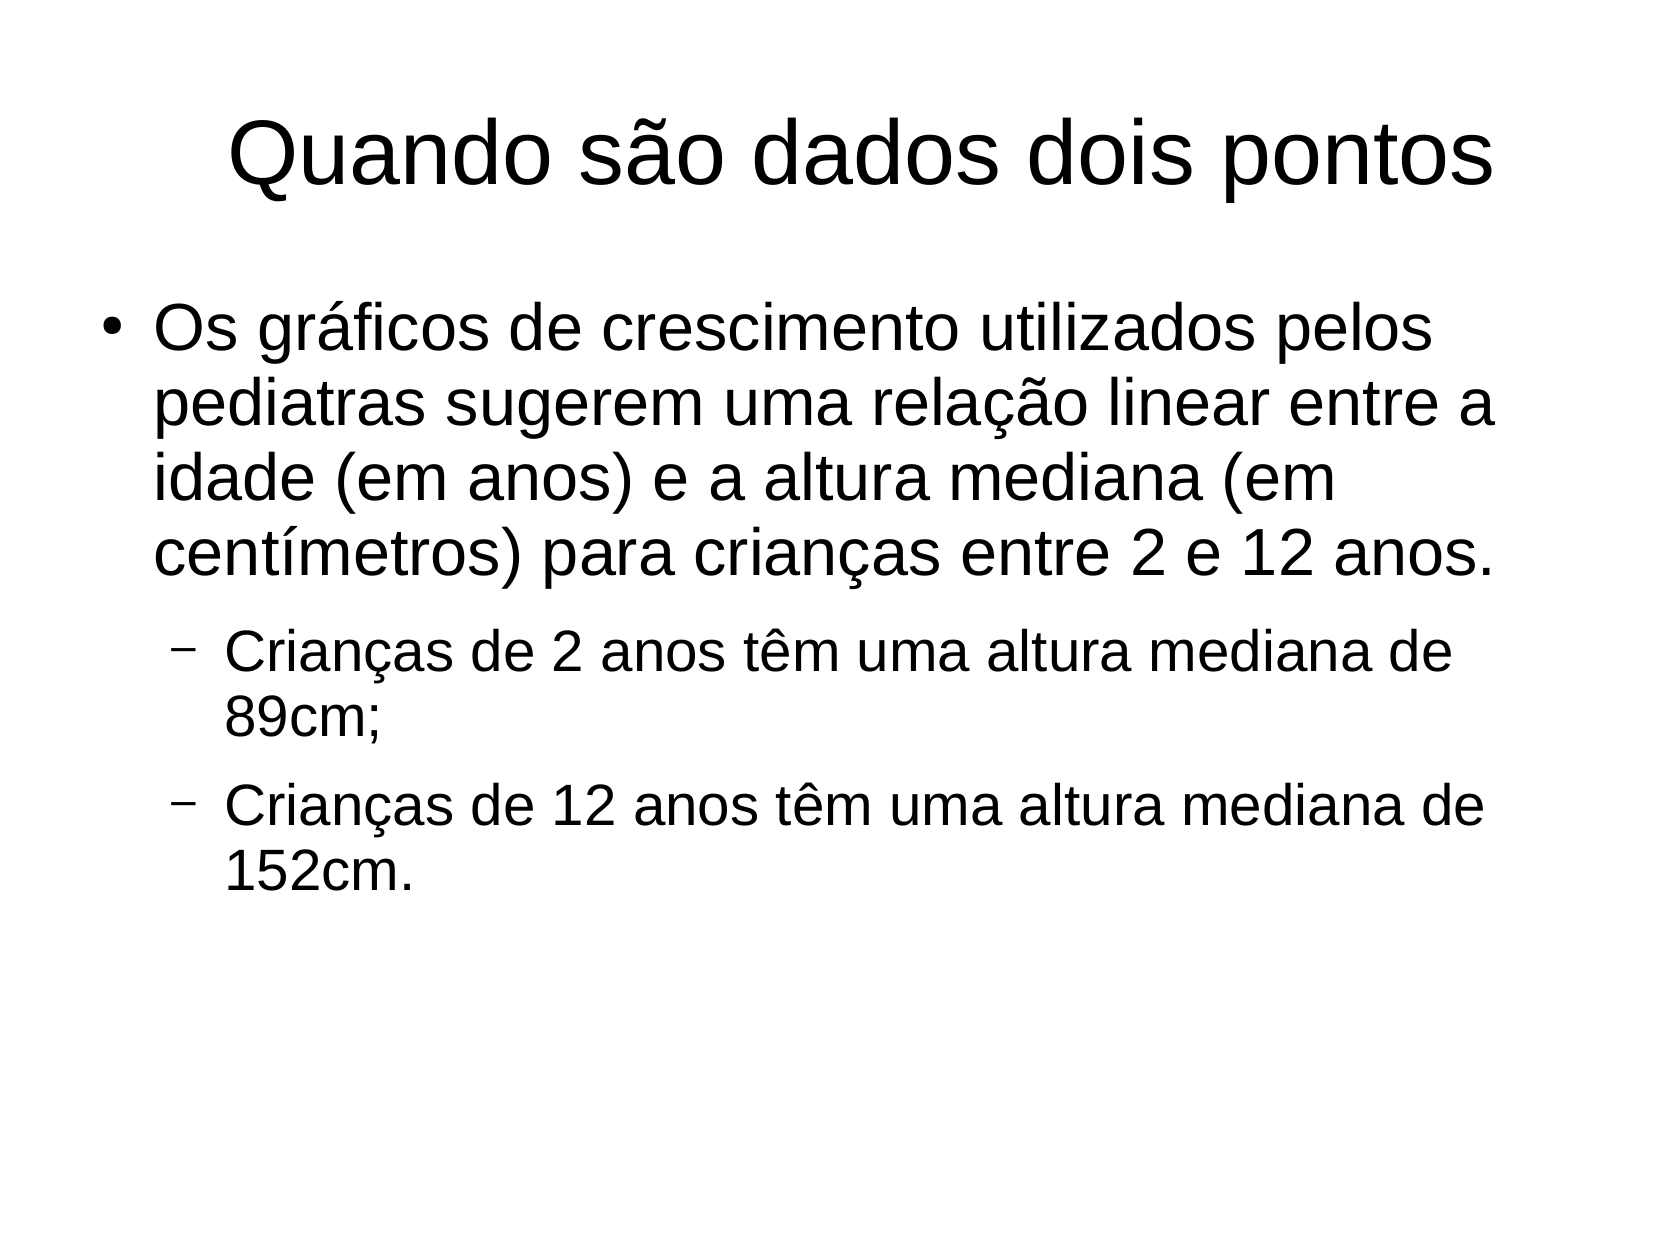

# Quando são dados dois pontos
Os gráficos de crescimento utilizados pelos pediatras sugerem uma relação linear entre a idade (em anos) e a altura mediana (em centímetros) para crianças entre 2 e 12 anos.
Crianças de 2 anos têm uma altura mediana de 89cm;
Crianças de 12 anos têm uma altura mediana de 152cm.